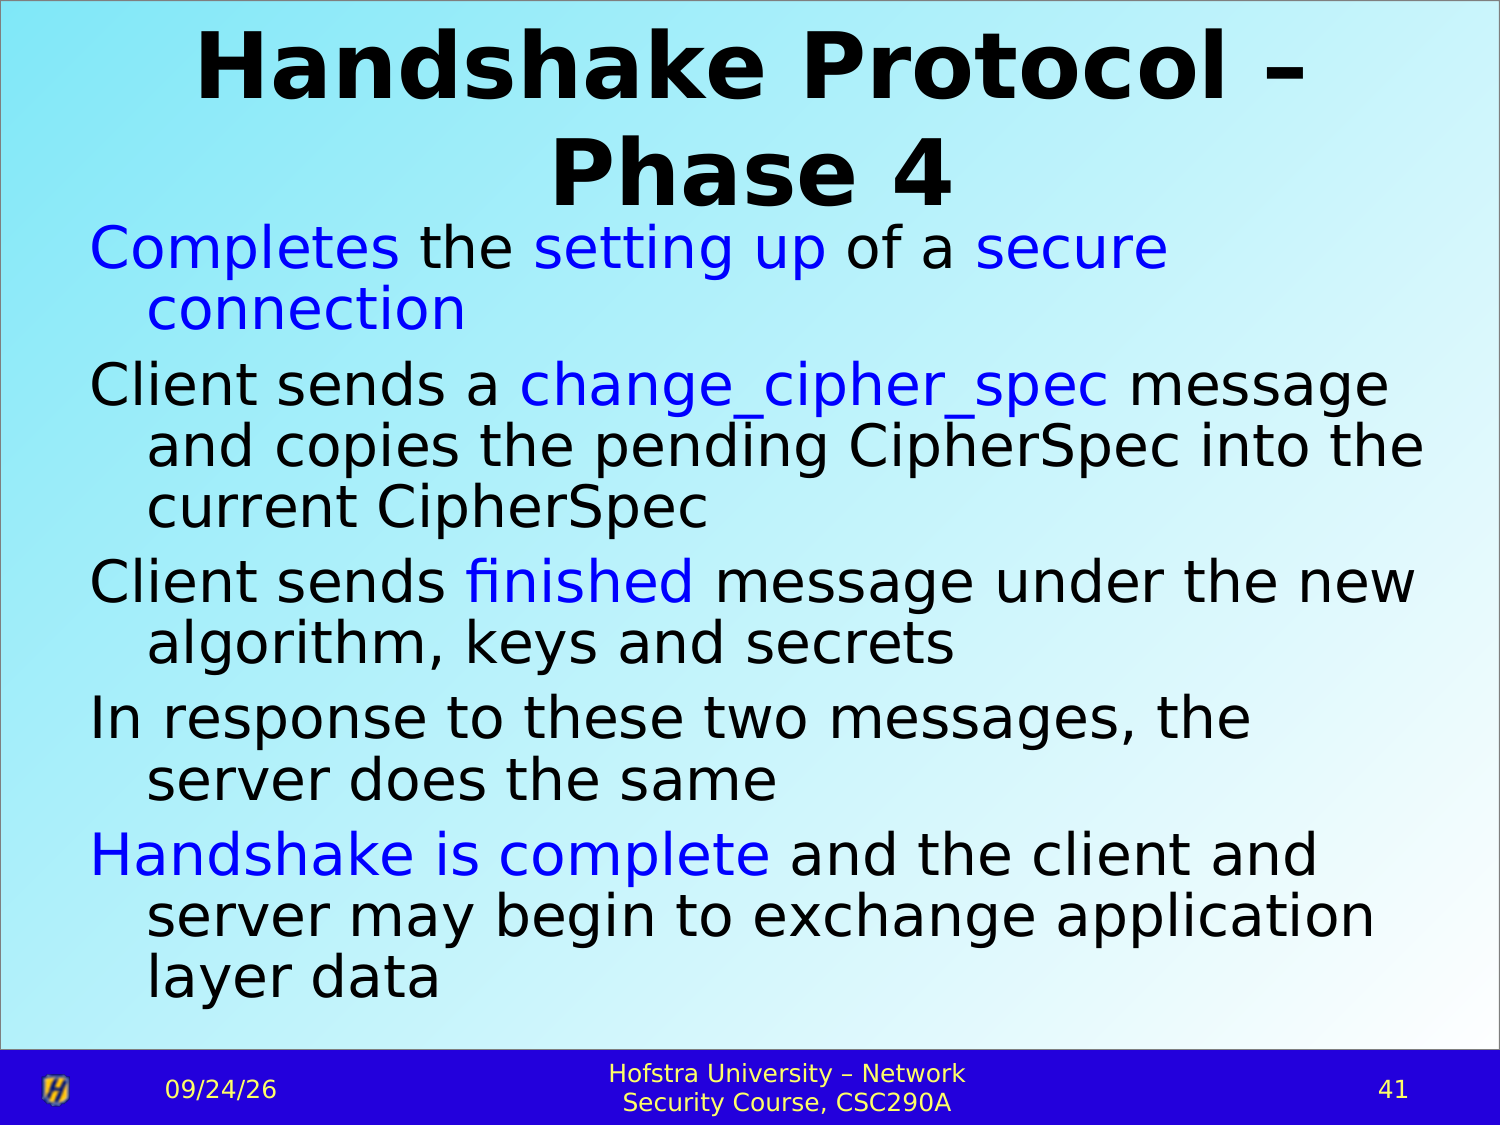

# Handshake Protocol – Phase 4
Completes the setting up of a secure connection
Client sends a change_cipher_spec message and copies the pending CipherSpec into the current CipherSpec
Client sends finished message under the new algorithm, keys and secrets
In response to these two messages, the server does the same
Handshake is complete and the client and server may begin to exchange application layer data
41